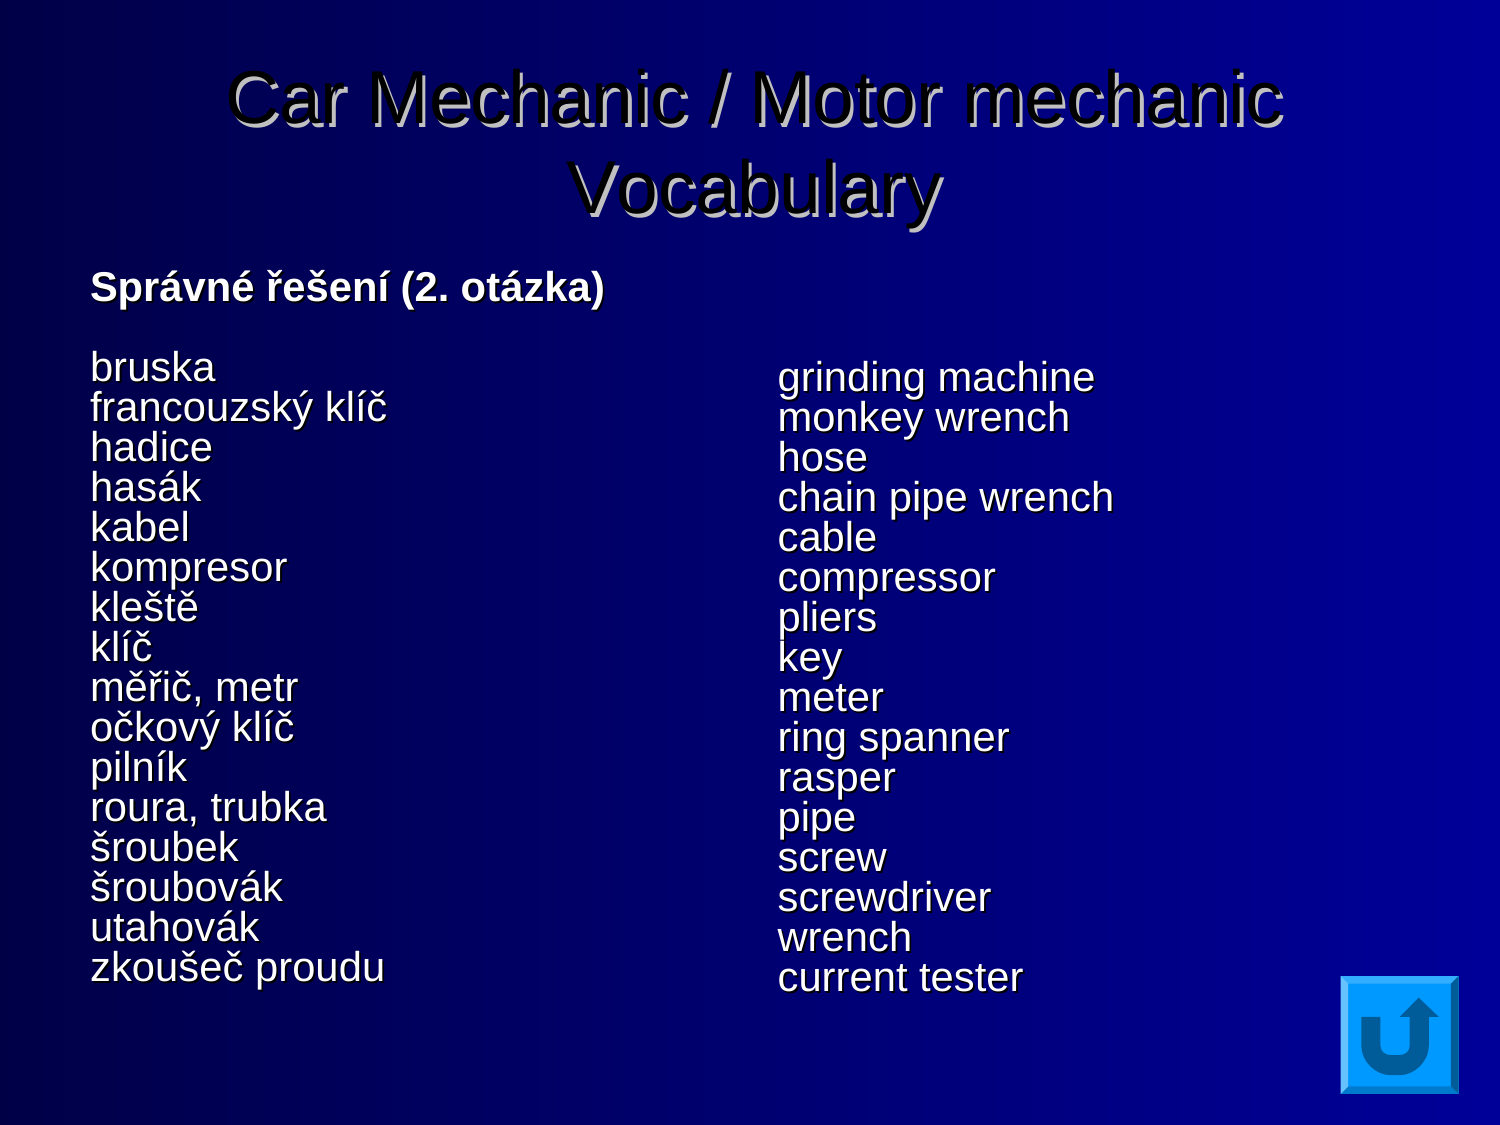

# Car Mechanic / Motor mechanic Vocabulary
Správné řešení (2. otázka)
bruska
francouzský klíč
hadice
hasák
kabel
kompresor
kleště
klíč
měřič, metr
očkový klíč
pilník
roura, trubka
šroubek
šroubovák
utahovák
zkoušeč proudu
grinding machine
monkey wrench
hose
chain pipe wrench
cable
compressor
pliers
key
meter
ring spanner
rasper
pipe
screw
screwdriver
wrench
current tester